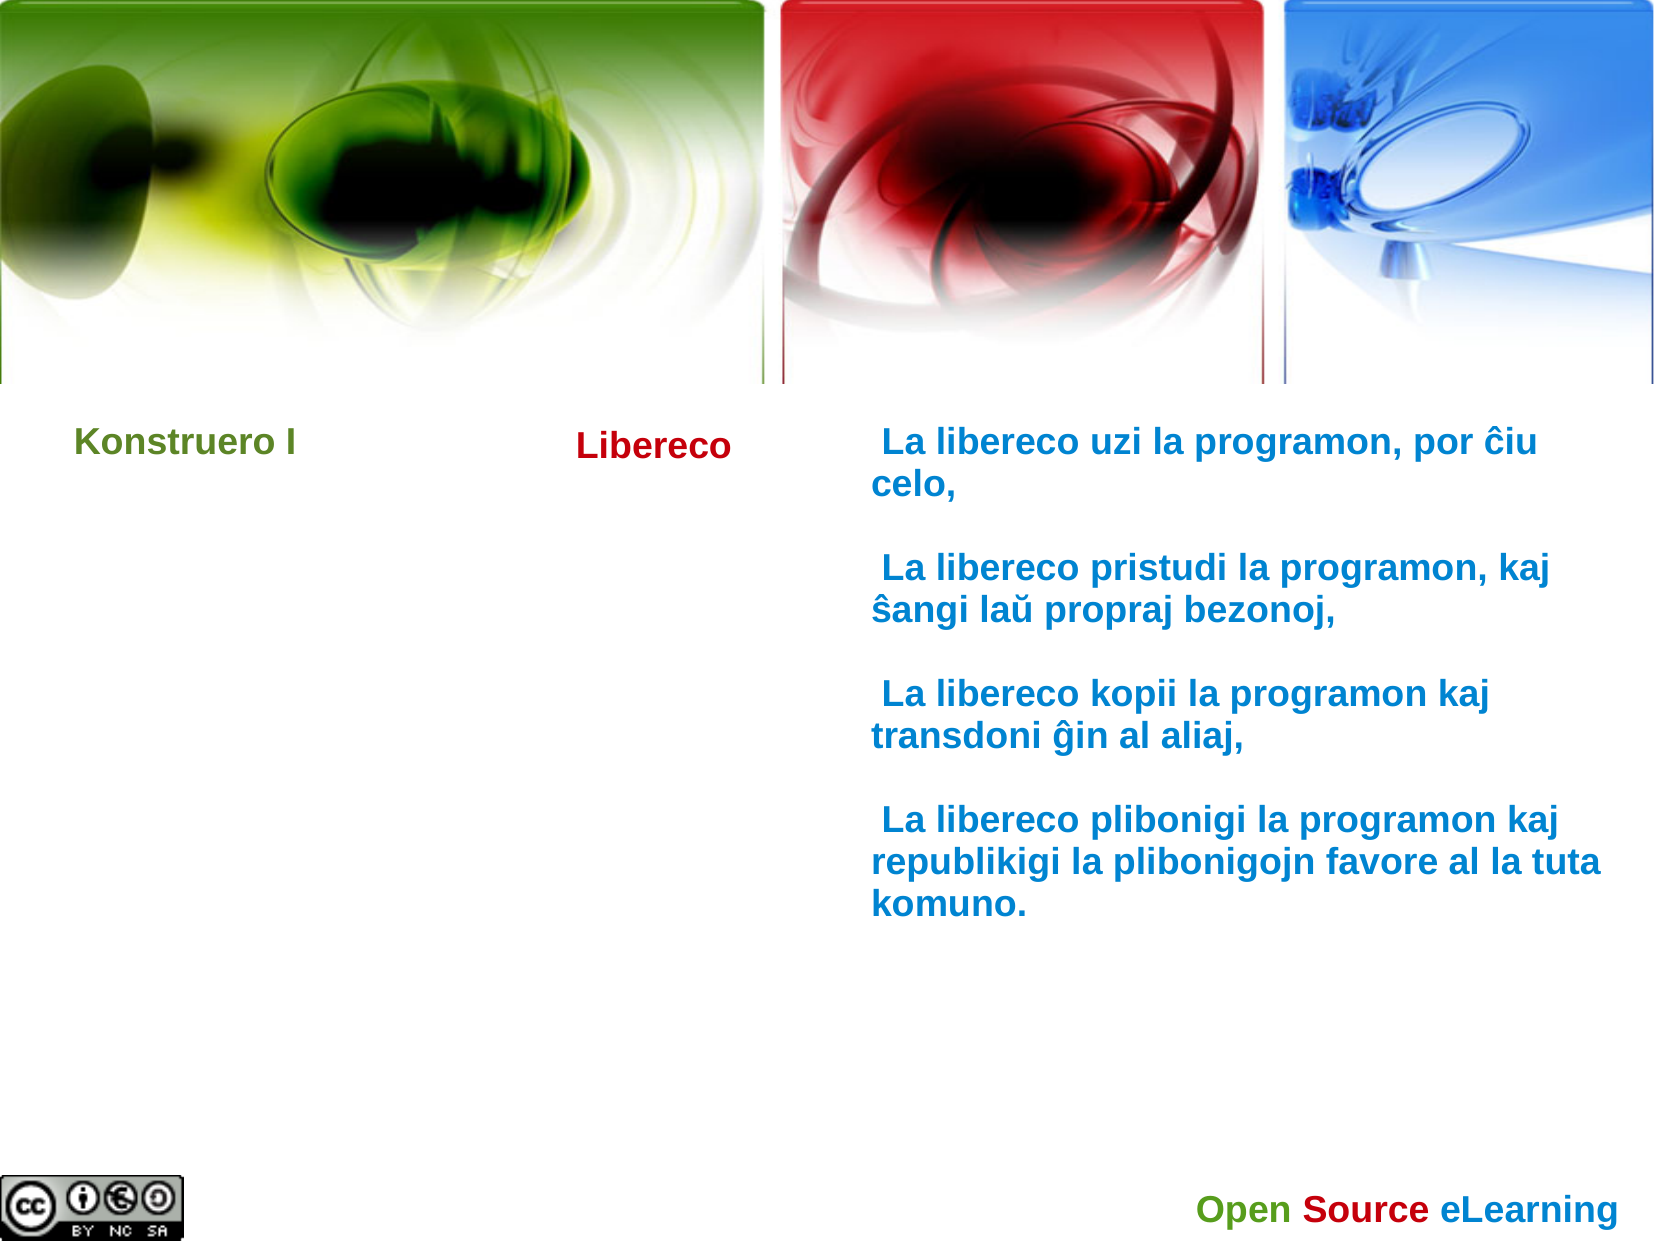

Konstruero I
 La libereco uzi la programon, por ĉiu celo,
 La libereco pristudi la programon, kaj ŝangi laŭ propraj bezonoj,
 La libereco kopii la programon kaj transdoni ĝin al aliaj,
 La libereco plibonigi la programon kaj republikigi la plibonigojn favore al la tuta komuno.
Libereco
Open Source eLearning